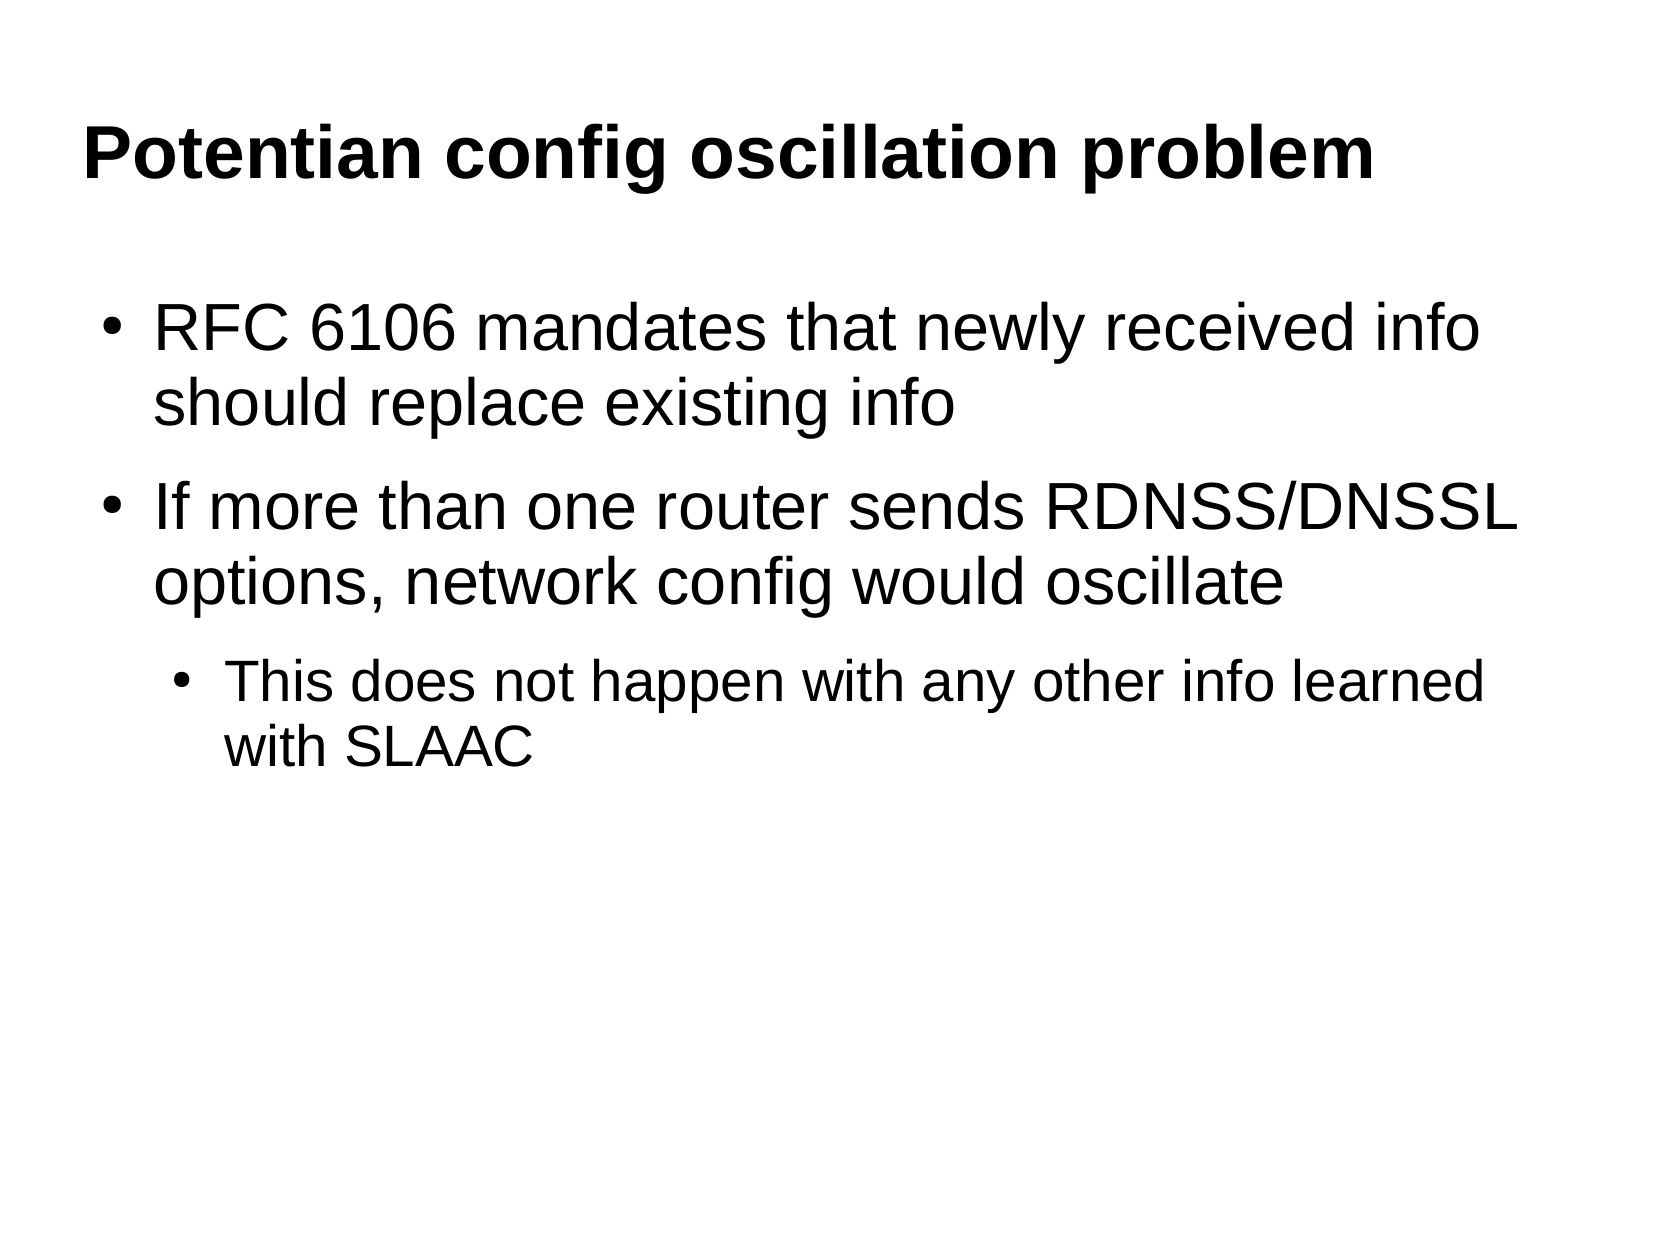

# Potentian config oscillation problem
RFC 6106 mandates that newly received info should replace existing info
If more than one router sends RDNSS/DNSSL options, network config would oscillate
This does not happen with any other info learned with SLAAC